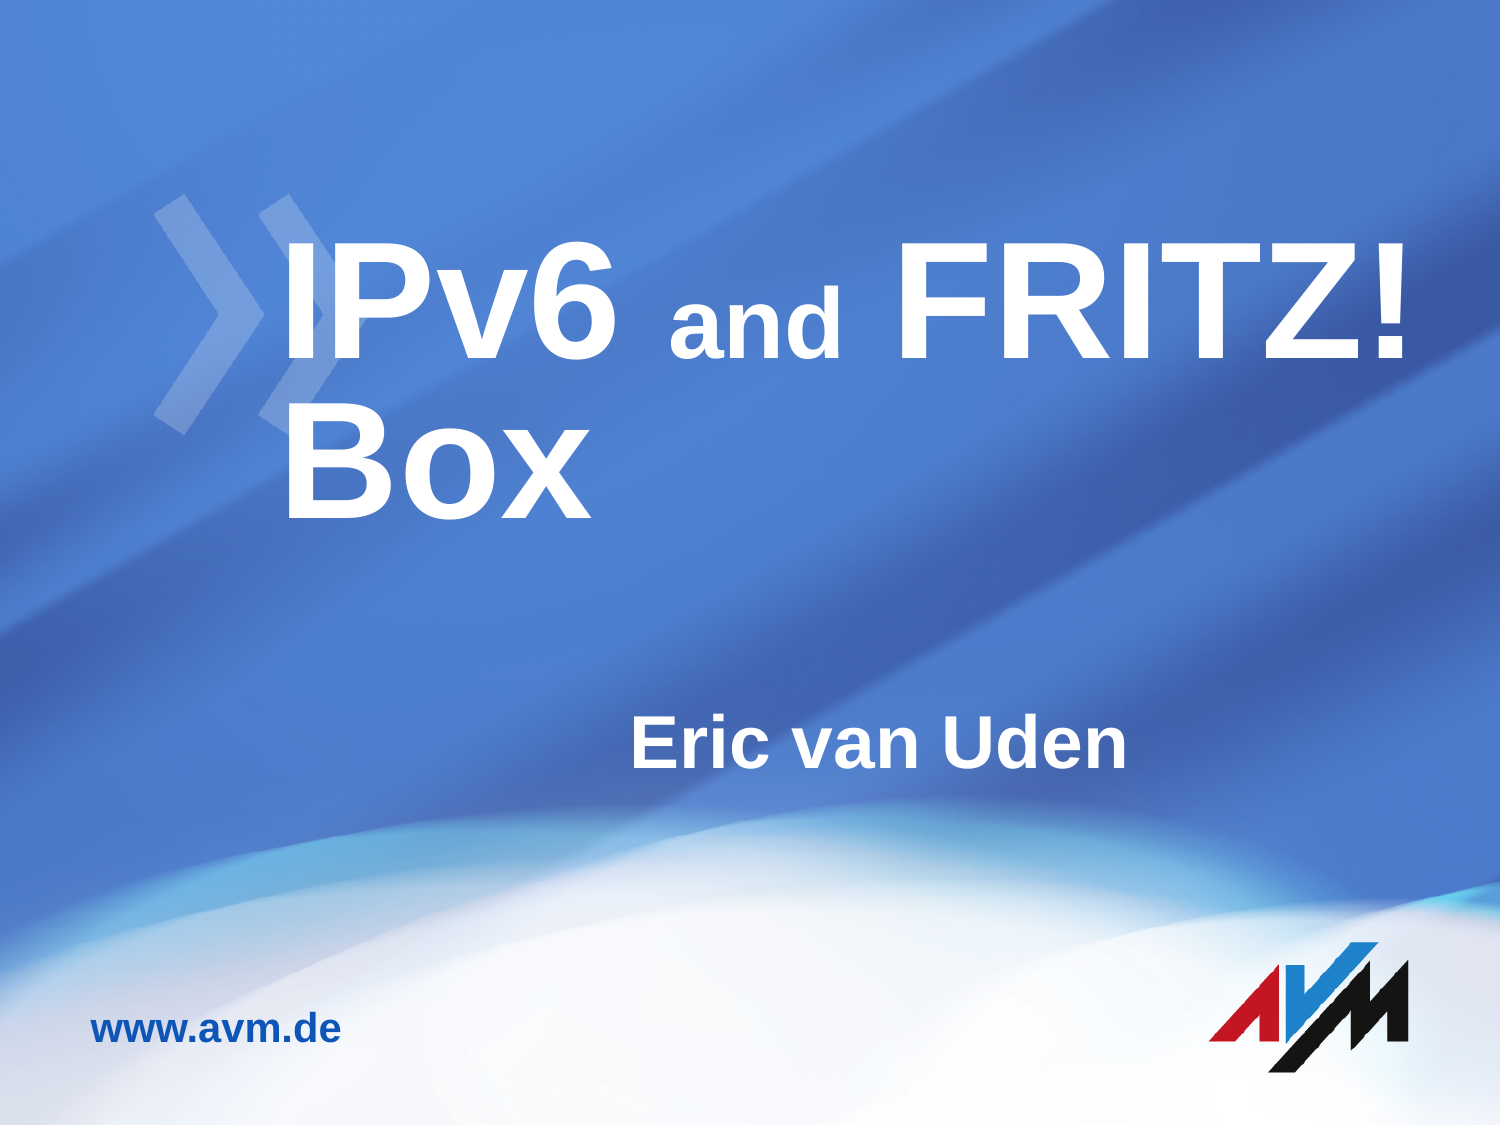

IPv6 and FRITZ!Box
Eric van Uden
www.avm.de